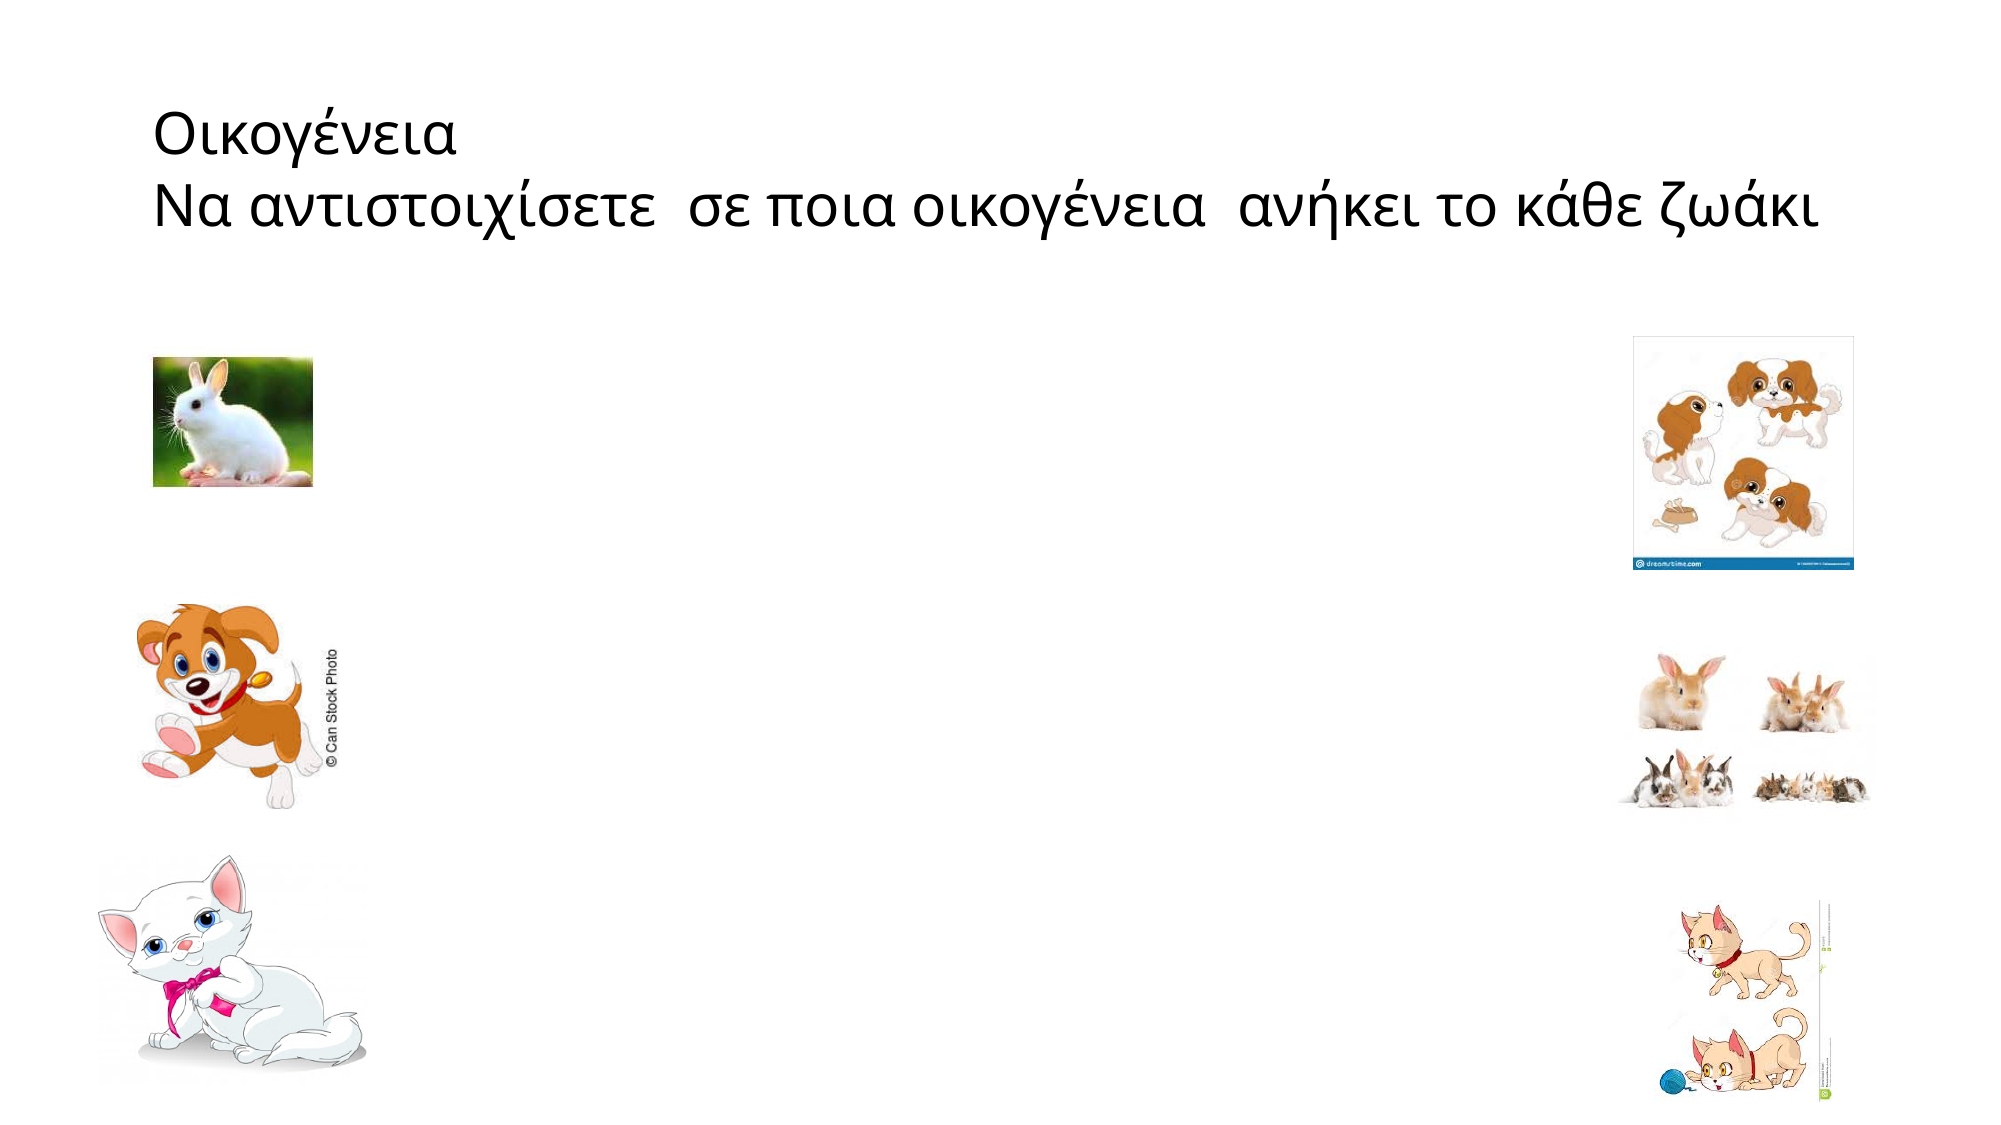

# Οικογένεια Να αντιστοιχίσετε σε ποια οικογένεια ανήκει το κάθε ζωάκι